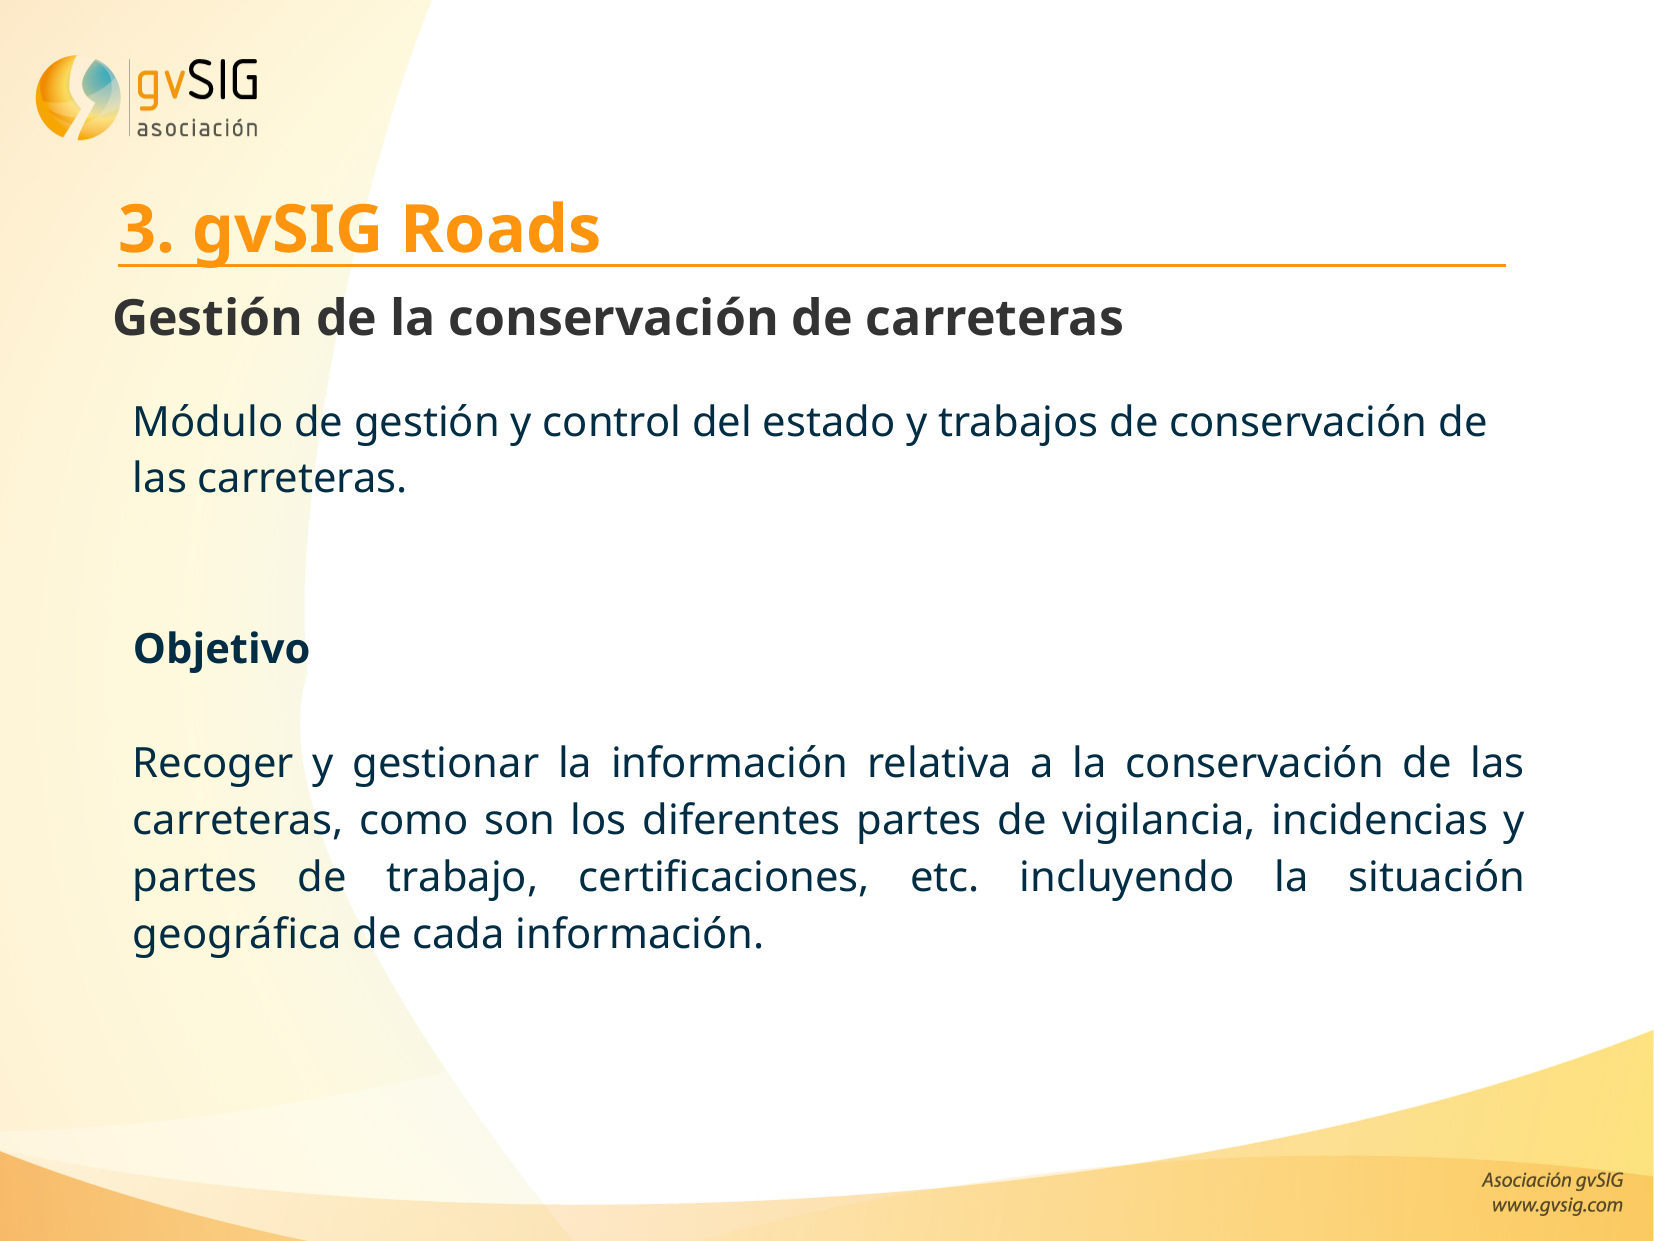

# 3. gvSIG Roads
Gestión de la conservación de carreteras
Módulo de gestión y control del estado y trabajos de conservación de las carreteras.
Objetivo
Recoger y gestionar la información relativa a la conservación de las carreteras, como son los diferentes partes de vigilancia, incidencias y partes de trabajo, certificaciones, etc. incluyendo la situación geográfica de cada información.